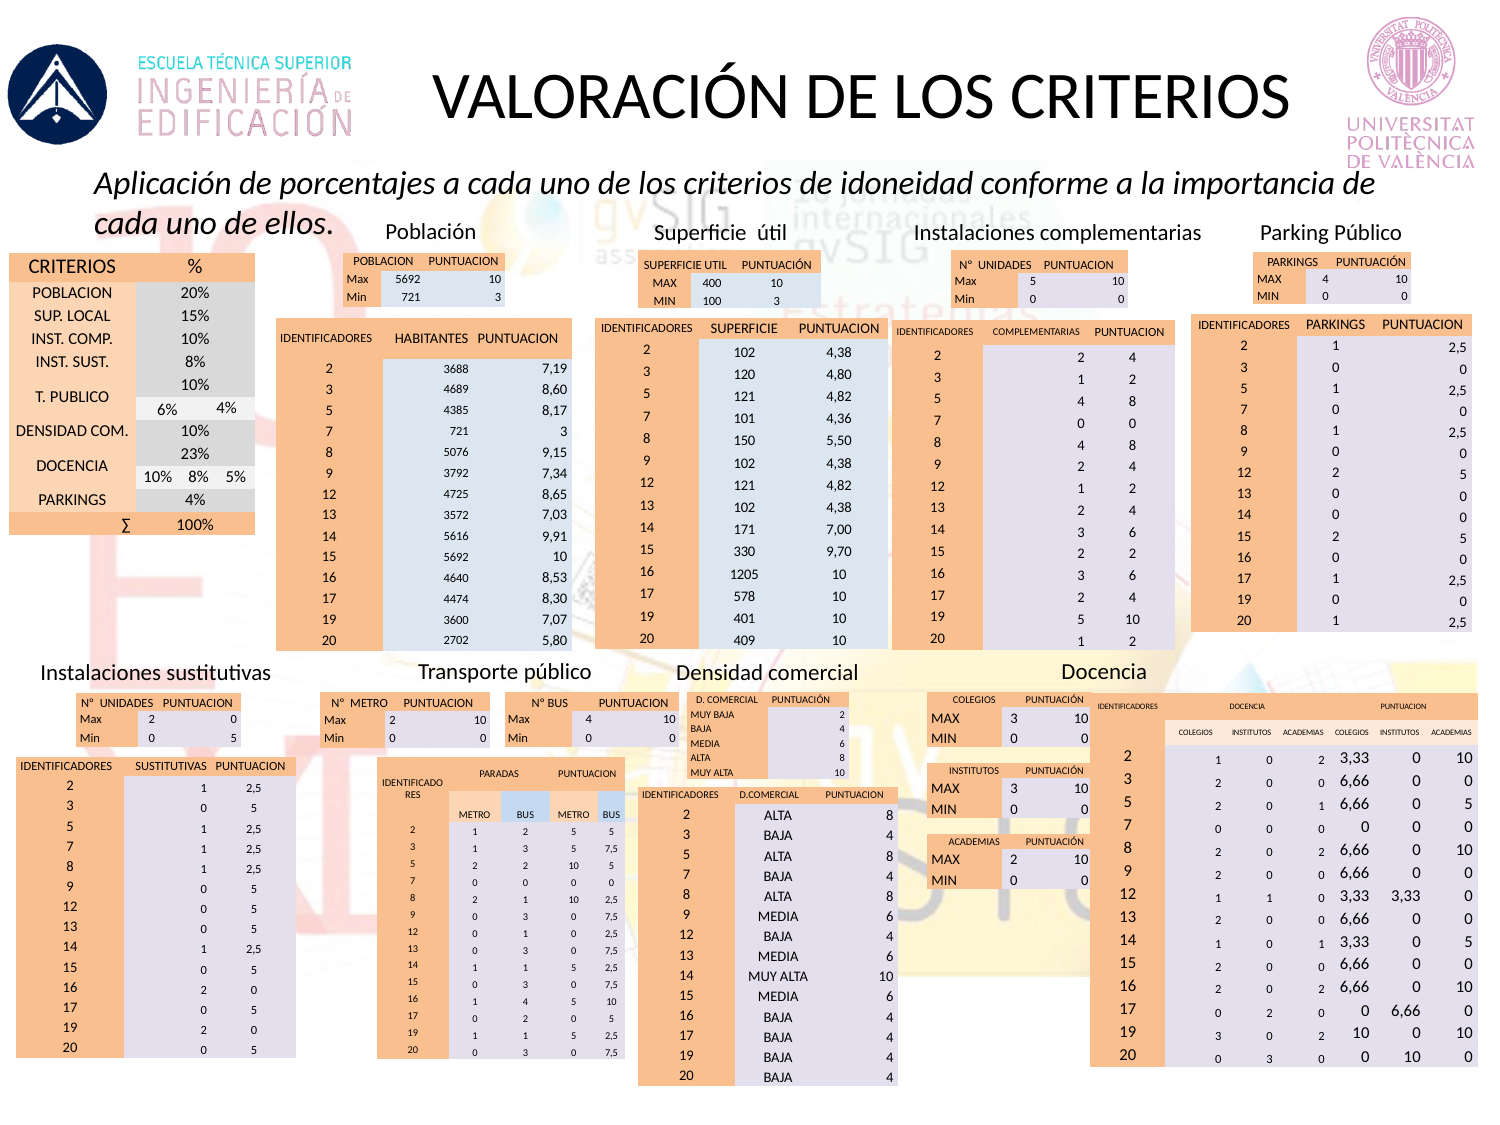

VALORACIÓN DE LOS CRITERIOS
#
Aplicación de porcentajes a cada uno de los criterios de idoneidad conforme a la importancia de cada uno de ellos.
Población
Superficie útil
Instalaciones complementarias
Parking Público
| SUPERFICIE UTIL | | PUNTUACIÓN |
| --- | --- | --- |
| MAX | 400 | 10 |
| MIN | 100 | 3 |
| Nº UNIDADES | | PUNTUACION |
| --- | --- | --- |
| Max | 5 | 10 |
| Min | 0 | 0 |
| PARKINGS | | PUNTUACIÓN |
| --- | --- | --- |
| MAX | 4 | 10 |
| MIN | 0 | 0 |
| CRITERIOS | % | | | |
| --- | --- | --- | --- | --- |
| POBLACION | 20% | | | |
| SUP. LOCAL | 15% | | | |
| INST. COMP. | 10% | | | |
| INST. SUST. | 8% | | | |
| T. PUBLICO | 10% | | | |
| | 6% | | 4% | |
| DENSIDAD COM. | 10% | | | |
| DOCENCIA | 23% | | | |
| | 10% | 8% | | 5% |
| PARKINGS | 4% | | | |
| ∑ | 100% | | | |
| POBLACION | | PUNTUACION |
| --- | --- | --- |
| Max | 5692 | 10 |
| Min | 721 | 3 |
| IDENTIFICADORES | PARKINGS | PUNTUACION |
| --- | --- | --- |
| 2 | 1 | 2,5 |
| 3 | 0 | 0 |
| 5 | 1 | 2,5 |
| 7 | 0 | 0 |
| 8 | 1 | 2,5 |
| 9 | 0 | 0 |
| 12 | 2 | 5 |
| 13 | 0 | 0 |
| 14 | 0 | 0 |
| 15 | 2 | 5 |
| 16 | 0 | 0 |
| 17 | 1 | 2,5 |
| 19 | 0 | 0 |
| 20 | 1 | 2,5 |
| IDENTIFICADORES | SUPERFICIE | PUNTUACION |
| --- | --- | --- |
| 2 | 102 | 4,38 |
| 3 | 120 | 4,80 |
| 5 | 121 | 4,82 |
| 7 | 101 | 4,36 |
| 8 | 150 | 5,50 |
| 9 | 102 | 4,38 |
| 12 | 121 | 4,82 |
| 13 | 102 | 4,38 |
| 14 | 171 | 7,00 |
| 15 | 330 | 9,70 |
| 16 | 1205 | 10 |
| 17 | 578 | 10 |
| 19 | 401 | 10 |
| 20 | 409 | 10 |
| IDENTIFICADORES | HABITANTES | PUNTUACION |
| --- | --- | --- |
| 2 | 3688 | 7,19 |
| 3 | 4689 | 8,60 |
| 5 | 4385 | 8,17 |
| 7 | 721 | 3 |
| 8 | 5076 | 9,15 |
| 9 | 3792 | 7,34 |
| 12 | 4725 | 8,65 |
| 13 | 3572 | 7,03 |
| 14 | 5616 | 9,91 |
| 15 | 5692 | 10 |
| 16 | 4640 | 8,53 |
| 17 | 4474 | 8,30 |
| 19 | 3600 | 7,07 |
| 20 | 2702 | 5,80 |
| IDENTIFICADORES | COMPLEMENTARIAS | PUNTUACION |
| --- | --- | --- |
| 2 | 2 | 4 |
| 3 | 1 | 2 |
| 5 | 4 | 8 |
| 7 | 0 | 0 |
| 8 | 4 | 8 |
| 9 | 2 | 4 |
| 12 | 1 | 2 |
| 13 | 2 | 4 |
| 14 | 3 | 6 |
| 15 | 2 | 2 |
| 16 | 3 | 6 |
| 17 | 2 | 4 |
| 19 | 5 | 10 |
| 20 | 1 | 2 |
Transporte público
Docencia
Instalaciones sustitutivas
Densidad comercial
| Nº METRO | | PUNTUACION |
| --- | --- | --- |
| Max | 2 | 10 |
| Min | 0 | 0 |
| Nº BUS | | PUNTUACION |
| --- | --- | --- |
| Max | 4 | 10 |
| Min | 0 | 0 |
| D. COMERCIAL | PUNTUACIÓN |
| --- | --- |
| MUY BAJA | 2 |
| BAJA | 4 |
| MEDIA | 6 |
| ALTA | 8 |
| MUY ALTA | 10 |
| COLEGIOS | | PUNTUACIÓN |
| --- | --- | --- |
| MAX | 3 | 10 |
| MIN | 0 | 0 |
| Nº UNIDADES | | PUNTUACION |
| --- | --- | --- |
| Max | 2 | 0 |
| Min | 0 | 5 |
| IDENTIFICADORES | DOCENCIA | | | PUNTUACION | | |
| --- | --- | --- | --- | --- | --- | --- |
| | COLEGIOS | INSTITUTOS | ACADEMIAS | COLEGIOS | INSTITUTOS | ACADEMIAS |
| 2 | 1 | 0 | 2 | 3,33 | 0 | 10 |
| 3 | 2 | 0 | 0 | 6,66 | 0 | 0 |
| 5 | 2 | 0 | 1 | 6,66 | 0 | 5 |
| 7 | 0 | 0 | 0 | 0 | 0 | 0 |
| 8 | 2 | 0 | 2 | 6,66 | 0 | 10 |
| 9 | 2 | 0 | 0 | 6,66 | 0 | 0 |
| 12 | 1 | 1 | 0 | 3,33 | 3,33 | 0 |
| 13 | 2 | 0 | 0 | 6,66 | 0 | 0 |
| 14 | 1 | 0 | 1 | 3,33 | 0 | 5 |
| 15 | 2 | 0 | 0 | 6,66 | 0 | 0 |
| 16 | 2 | 0 | 2 | 6,66 | 0 | 10 |
| 17 | 0 | 2 | 0 | 0 | 6,66 | 0 |
| 19 | 3 | 0 | 2 | 10 | 0 | 10 |
| 20 | 0 | 3 | 0 | 0 | 10 | 0 |
| IDENTIFICADORES | SUSTITUTIVAS | PUNTUACION |
| --- | --- | --- |
| 2 | 1 | 2,5 |
| 3 | 0 | 5 |
| 5 | 1 | 2,5 |
| 7 | 1 | 2,5 |
| 8 | 1 | 2,5 |
| 9 | 0 | 5 |
| 12 | 0 | 5 |
| 13 | 0 | 5 |
| 14 | 1 | 2,5 |
| 15 | 0 | 5 |
| 16 | 2 | 0 |
| 17 | 0 | 5 |
| 19 | 2 | 0 |
| 20 | 0 | 5 |
| IDENTIFICADORES | PARADAS | | PUNTUACION | |
| --- | --- | --- | --- | --- |
| | METRO | BUS | METRO | BUS |
| 2 | 1 | 2 | 5 | 5 |
| 3 | 1 | 3 | 5 | 7,5 |
| 5 | 2 | 2 | 10 | 5 |
| 7 | 0 | 0 | 0 | 0 |
| 8 | 2 | 1 | 10 | 2,5 |
| 9 | 0 | 3 | 0 | 7,5 |
| 12 | 0 | 1 | 0 | 2,5 |
| 13 | 0 | 3 | 0 | 7,5 |
| 14 | 1 | 1 | 5 | 2,5 |
| 15 | 0 | 3 | 0 | 7,5 |
| 16 | 1 | 4 | 5 | 10 |
| 17 | 0 | 2 | 0 | 5 |
| 19 | 1 | 1 | 5 | 2,5 |
| 20 | 0 | 3 | 0 | 7,5 |
| INSTITUTOS | | PUNTUACIÓN |
| --- | --- | --- |
| MAX | 3 | 10 |
| MIN | 0 | 0 |
| IDENTIFICADORES | D.COMERCIAL | PUNTUACION |
| --- | --- | --- |
| 2 | ALTA | 8 |
| 3 | BAJA | 4 |
| 5 | ALTA | 8 |
| 7 | BAJA | 4 |
| 8 | ALTA | 8 |
| 9 | MEDIA | 6 |
| 12 | BAJA | 4 |
| 13 | MEDIA | 6 |
| 14 | MUY ALTA | 10 |
| 15 | MEDIA | 6 |
| 16 | BAJA | 4 |
| 17 | BAJA | 4 |
| 19 | BAJA | 4 |
| 20 | BAJA | 4 |
| ACADEMIAS | | PUNTUACIÓN |
| --- | --- | --- |
| MAX | 2 | 10 |
| MIN | 0 | 0 |